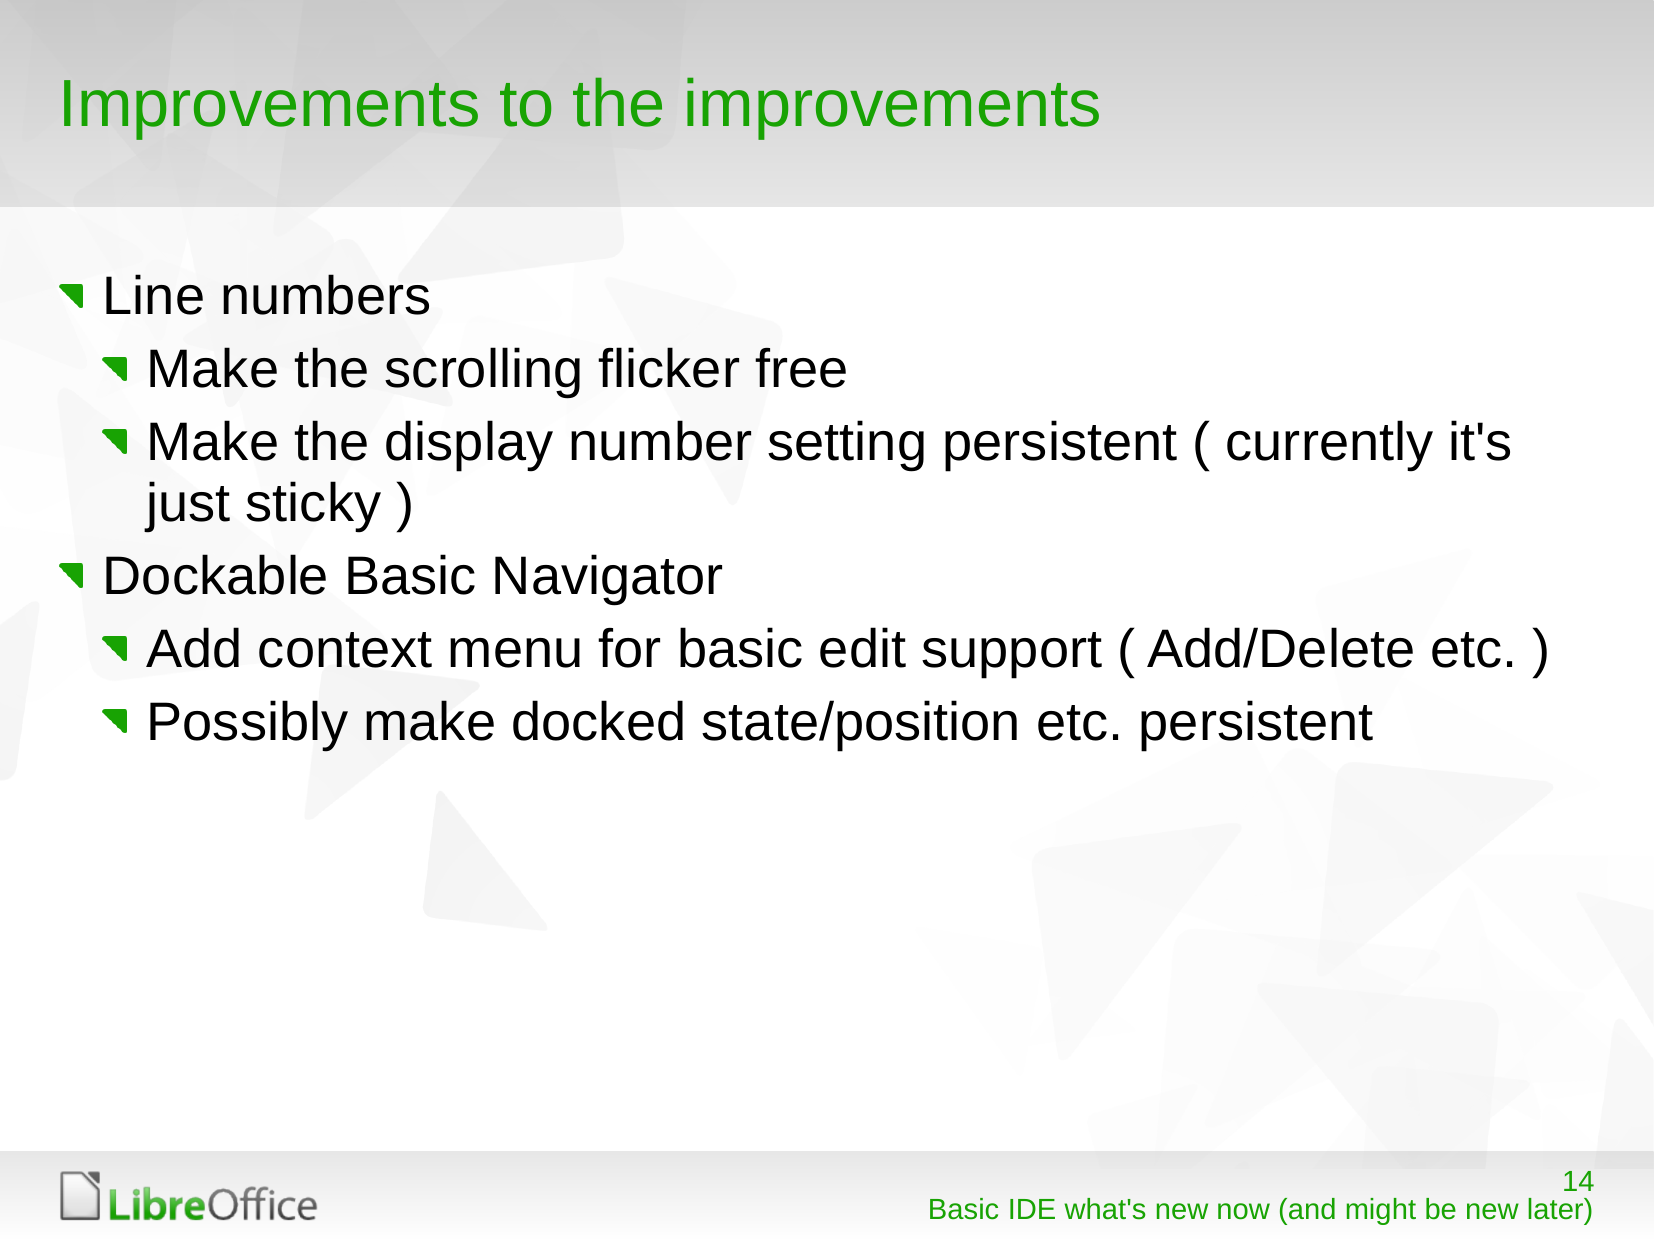

# Improvements to the improvements
Line numbers
Make the scrolling flicker free
Make the display number setting persistent ( currently it's just sticky )
Dockable Basic Navigator
Add context menu for basic edit support ( Add/Delete etc. )
Possibly make docked state/position etc. persistent
14
Basic IDE what's new now (and might be new later)